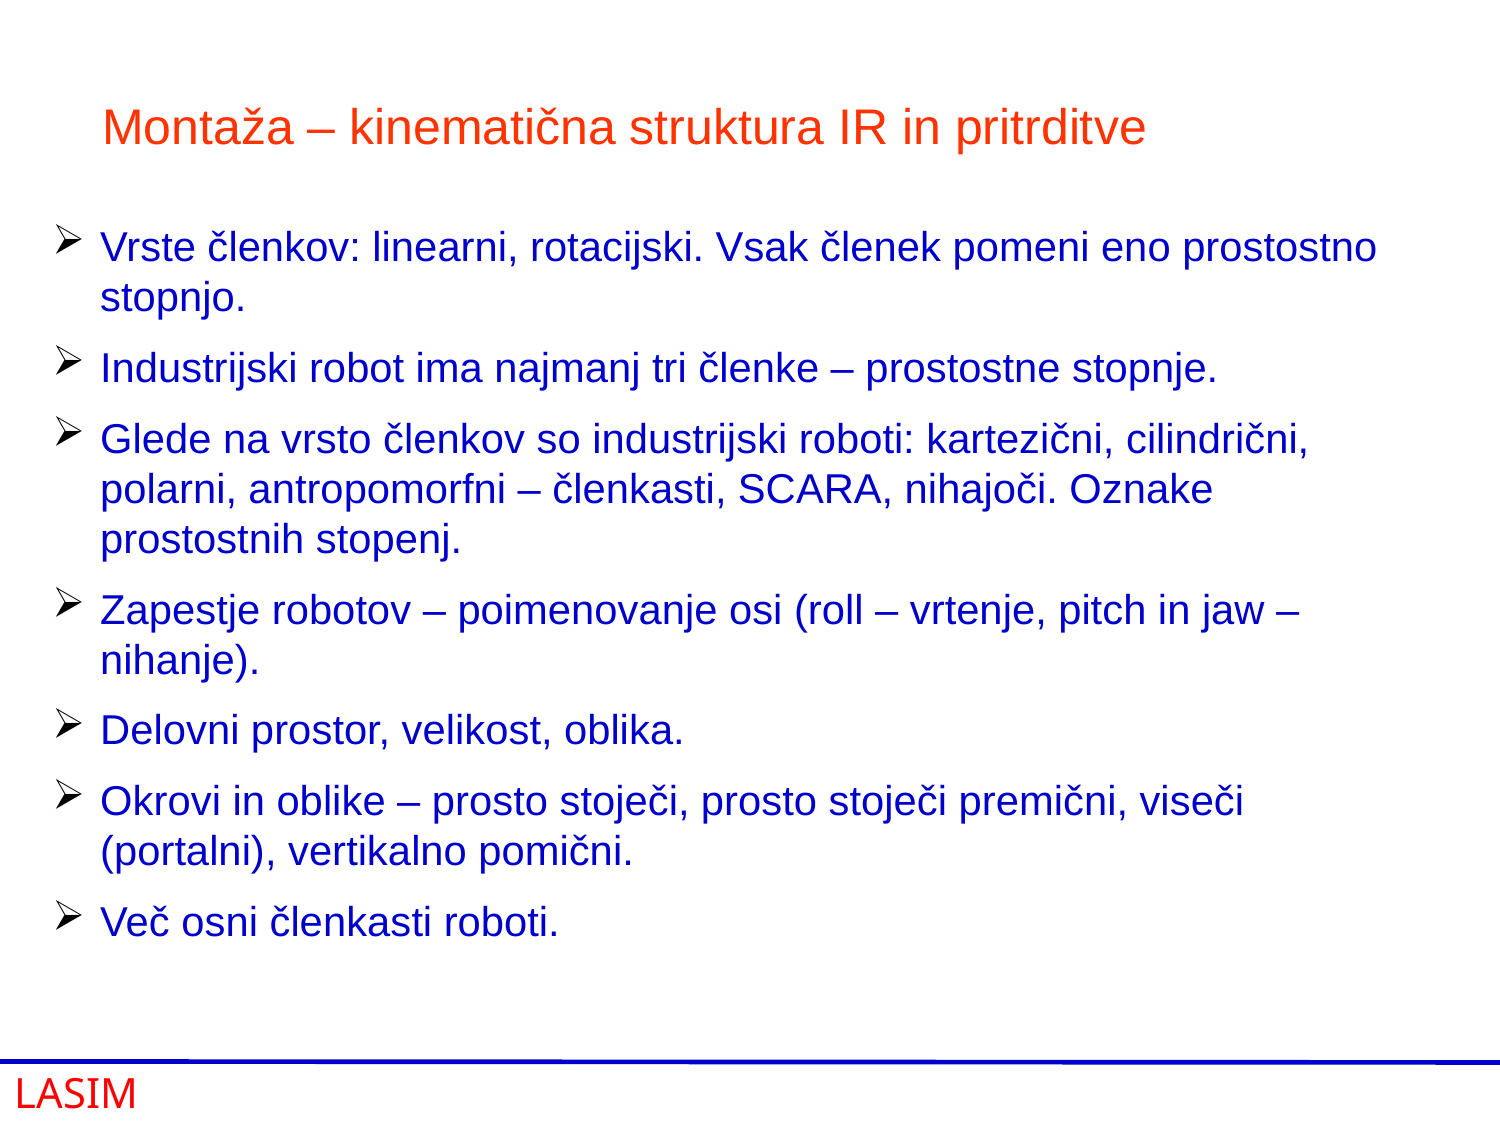

Montaža – kinematična struktura IR in pritrditve
Vrste členkov: linearni, rotacijski. Vsak členek pomeni eno prostostno stopnjo.
Industrijski robot ima najmanj tri členke – prostostne stopnje.
Glede na vrsto členkov so industrijski roboti: kartezični, cilindrični, polarni, antropomorfni – členkasti, SCARA, nihajoči. Oznake prostostnih stopenj.
Zapestje robotov – poimenovanje osi (roll – vrtenje, pitch in jaw – nihanje).
Delovni prostor, velikost, oblika.
Okrovi in oblike – prosto stoječi, prosto stoječi premični, viseči (portalni), vertikalno pomični.
Več osni členkasti roboti.